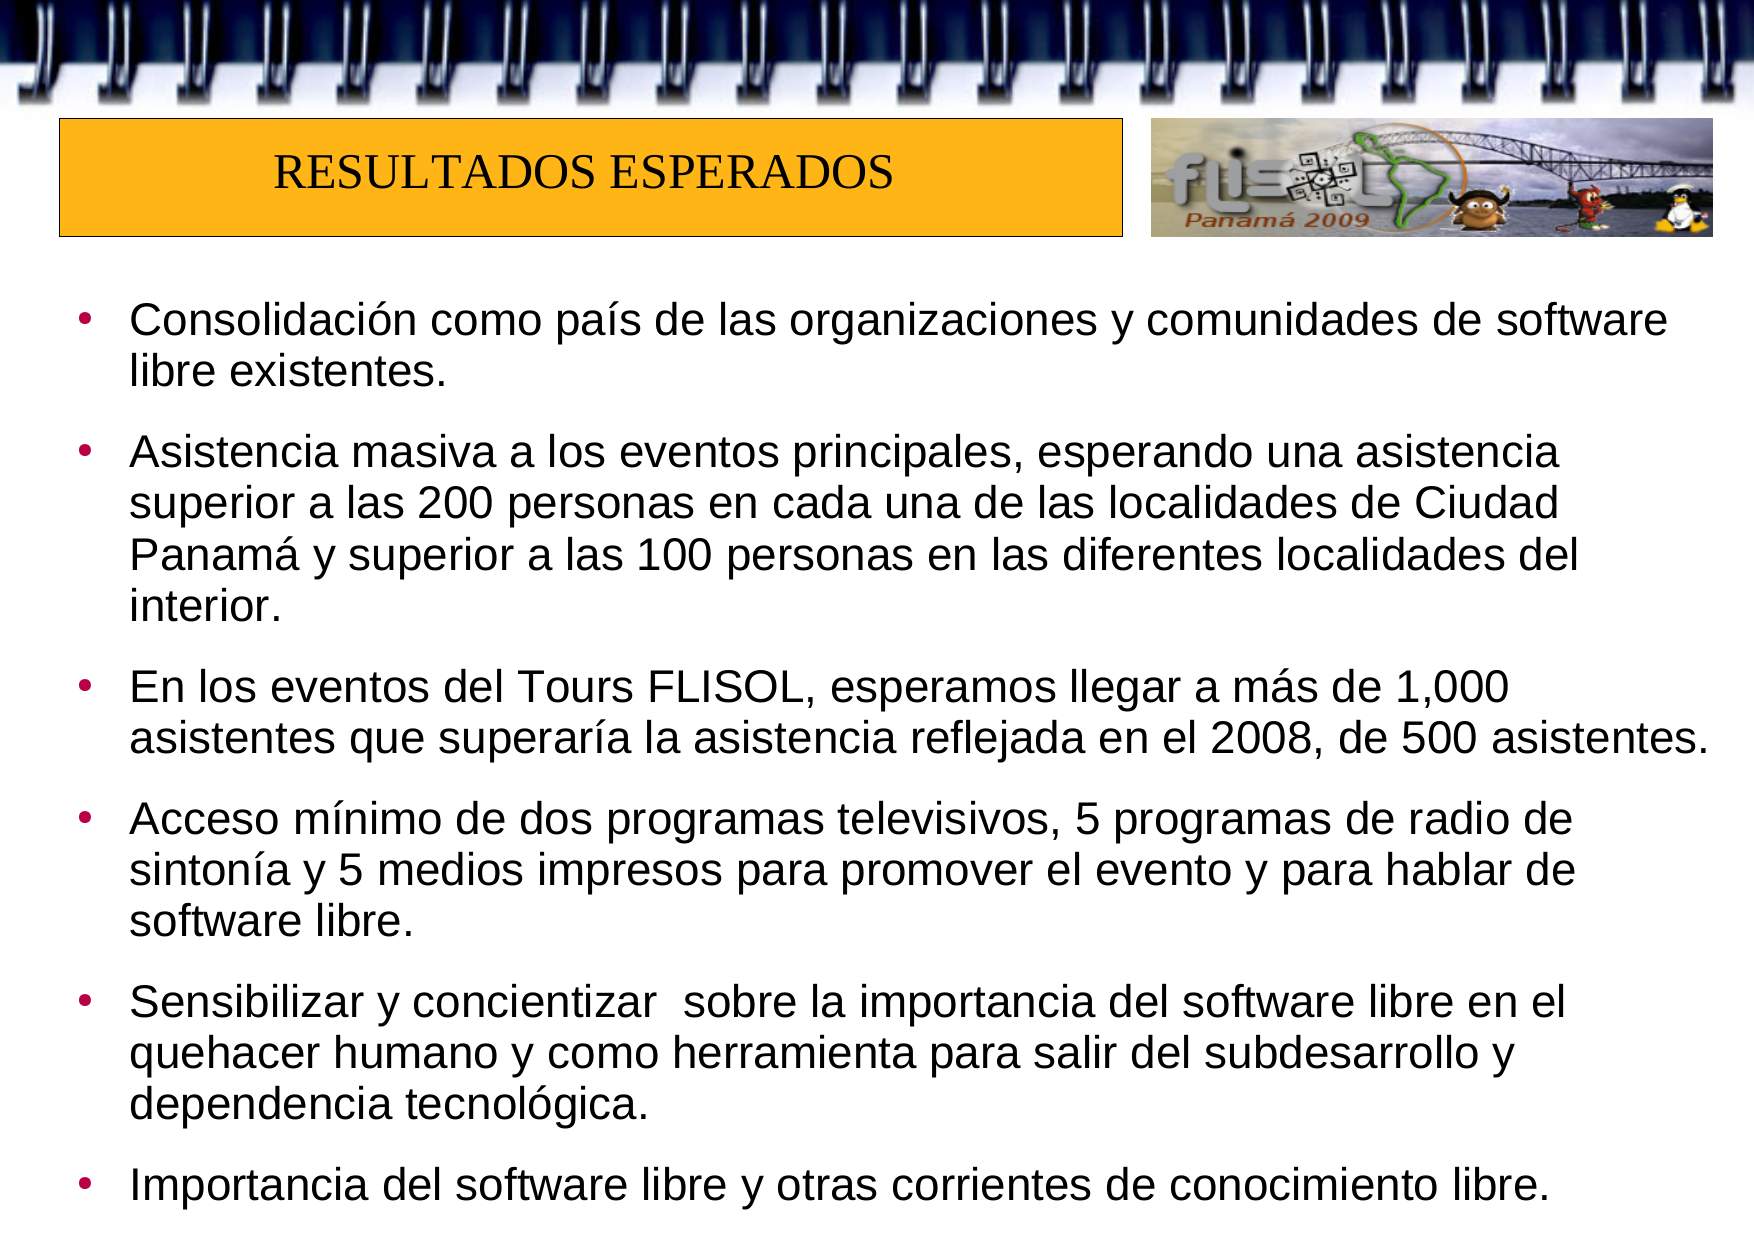

RESULTADOS ESPERADOS
# Consolidación como país de las organizaciones y comunidades de software libre existentes.
Asistencia masiva a los eventos principales, esperando una asistencia superior a las 200 personas en cada una de las localidades de Ciudad Panamá y superior a las 100 personas en las diferentes localidades del interior.
En los eventos del Tours FLISOL, esperamos llegar a más de 1,000 asistentes que superaría la asistencia reflejada en el 2008, de 500 asistentes.
Acceso mínimo de dos programas televisivos, 5 programas de radio de sintonía y 5 medios impresos para promover el evento y para hablar de software libre.
Sensibilizar y concientizar sobre la importancia del software libre en el quehacer humano y como herramienta para salir del subdesarrollo y dependencia tecnológica.
Importancia del software libre y otras corrientes de conocimiento libre.